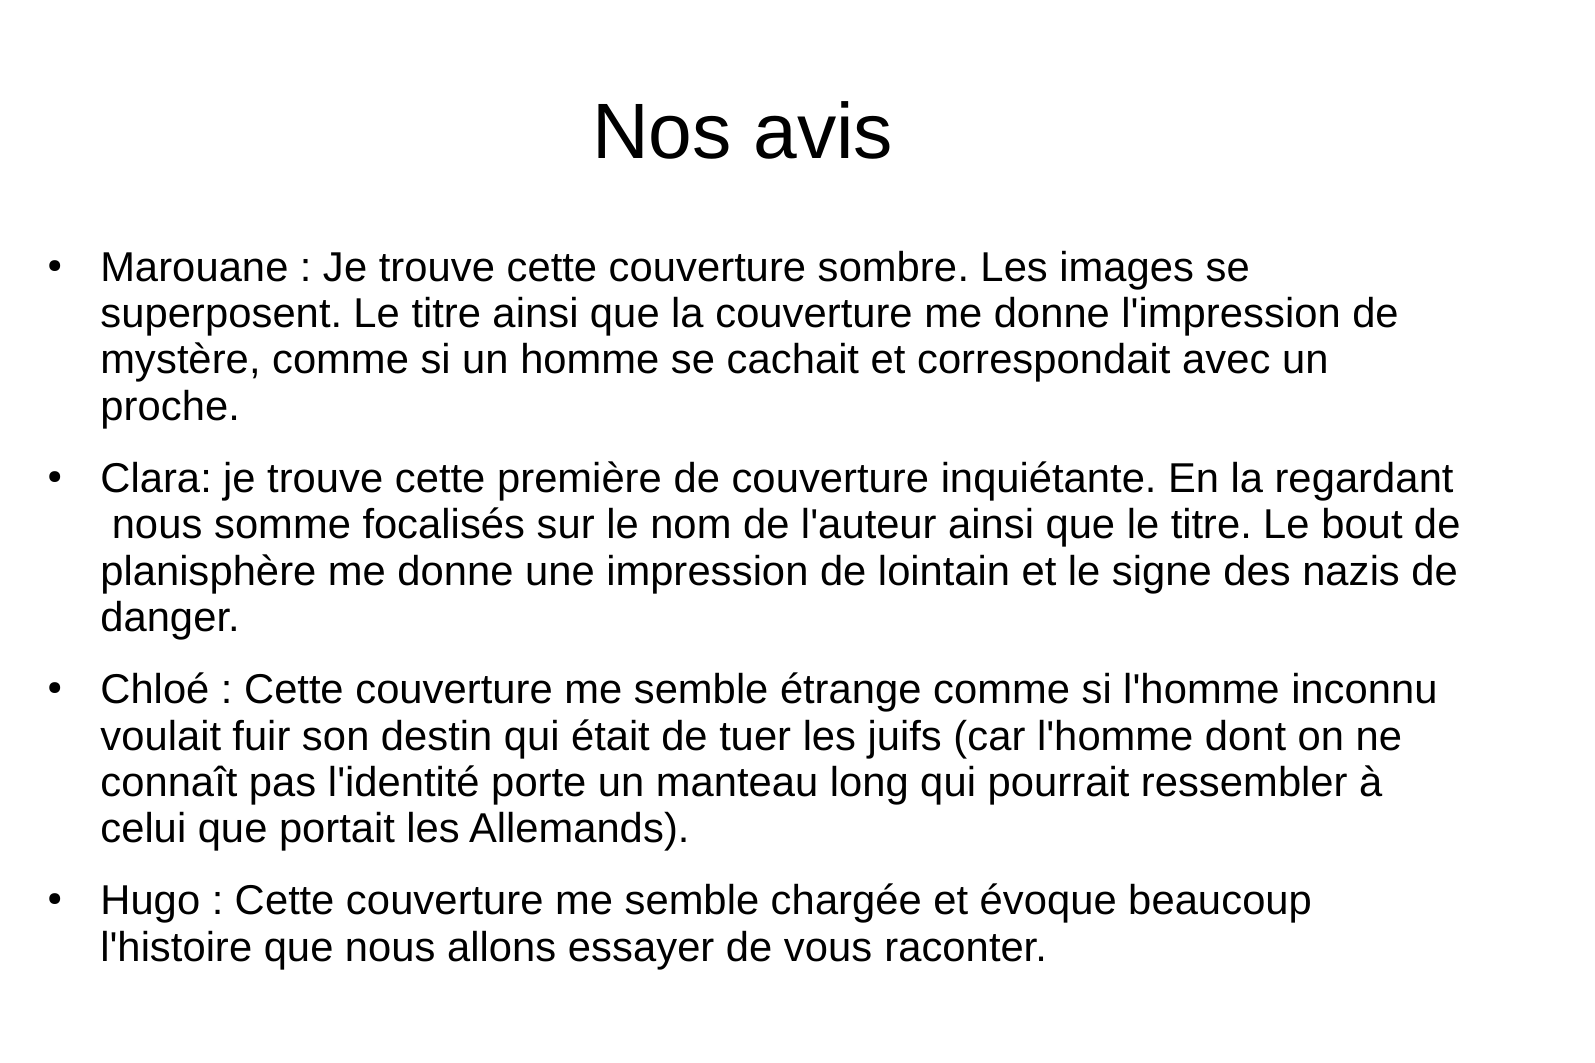

# Nos avis
Marouane : Je trouve cette couverture sombre. Les images se superposent. Le titre ainsi que la couverture me donne l'impression de mystère, comme si un homme se cachait et correspondait avec un proche.
Clara: je trouve cette première de couverture inquiétante. En la regardant nous somme focalisés sur le nom de l'auteur ainsi que le titre. Le bout de planisphère me donne une impression de lointain et le signe des nazis de danger.
Chloé : Cette couverture me semble étrange comme si l'homme inconnu voulait fuir son destin qui était de tuer les juifs (car l'homme dont on ne connaît pas l'identité porte un manteau long qui pourrait ressembler à celui que portait les Allemands).
Hugo : Cette couverture me semble chargée et évoque beaucoup l'histoire que nous allons essayer de vous raconter.